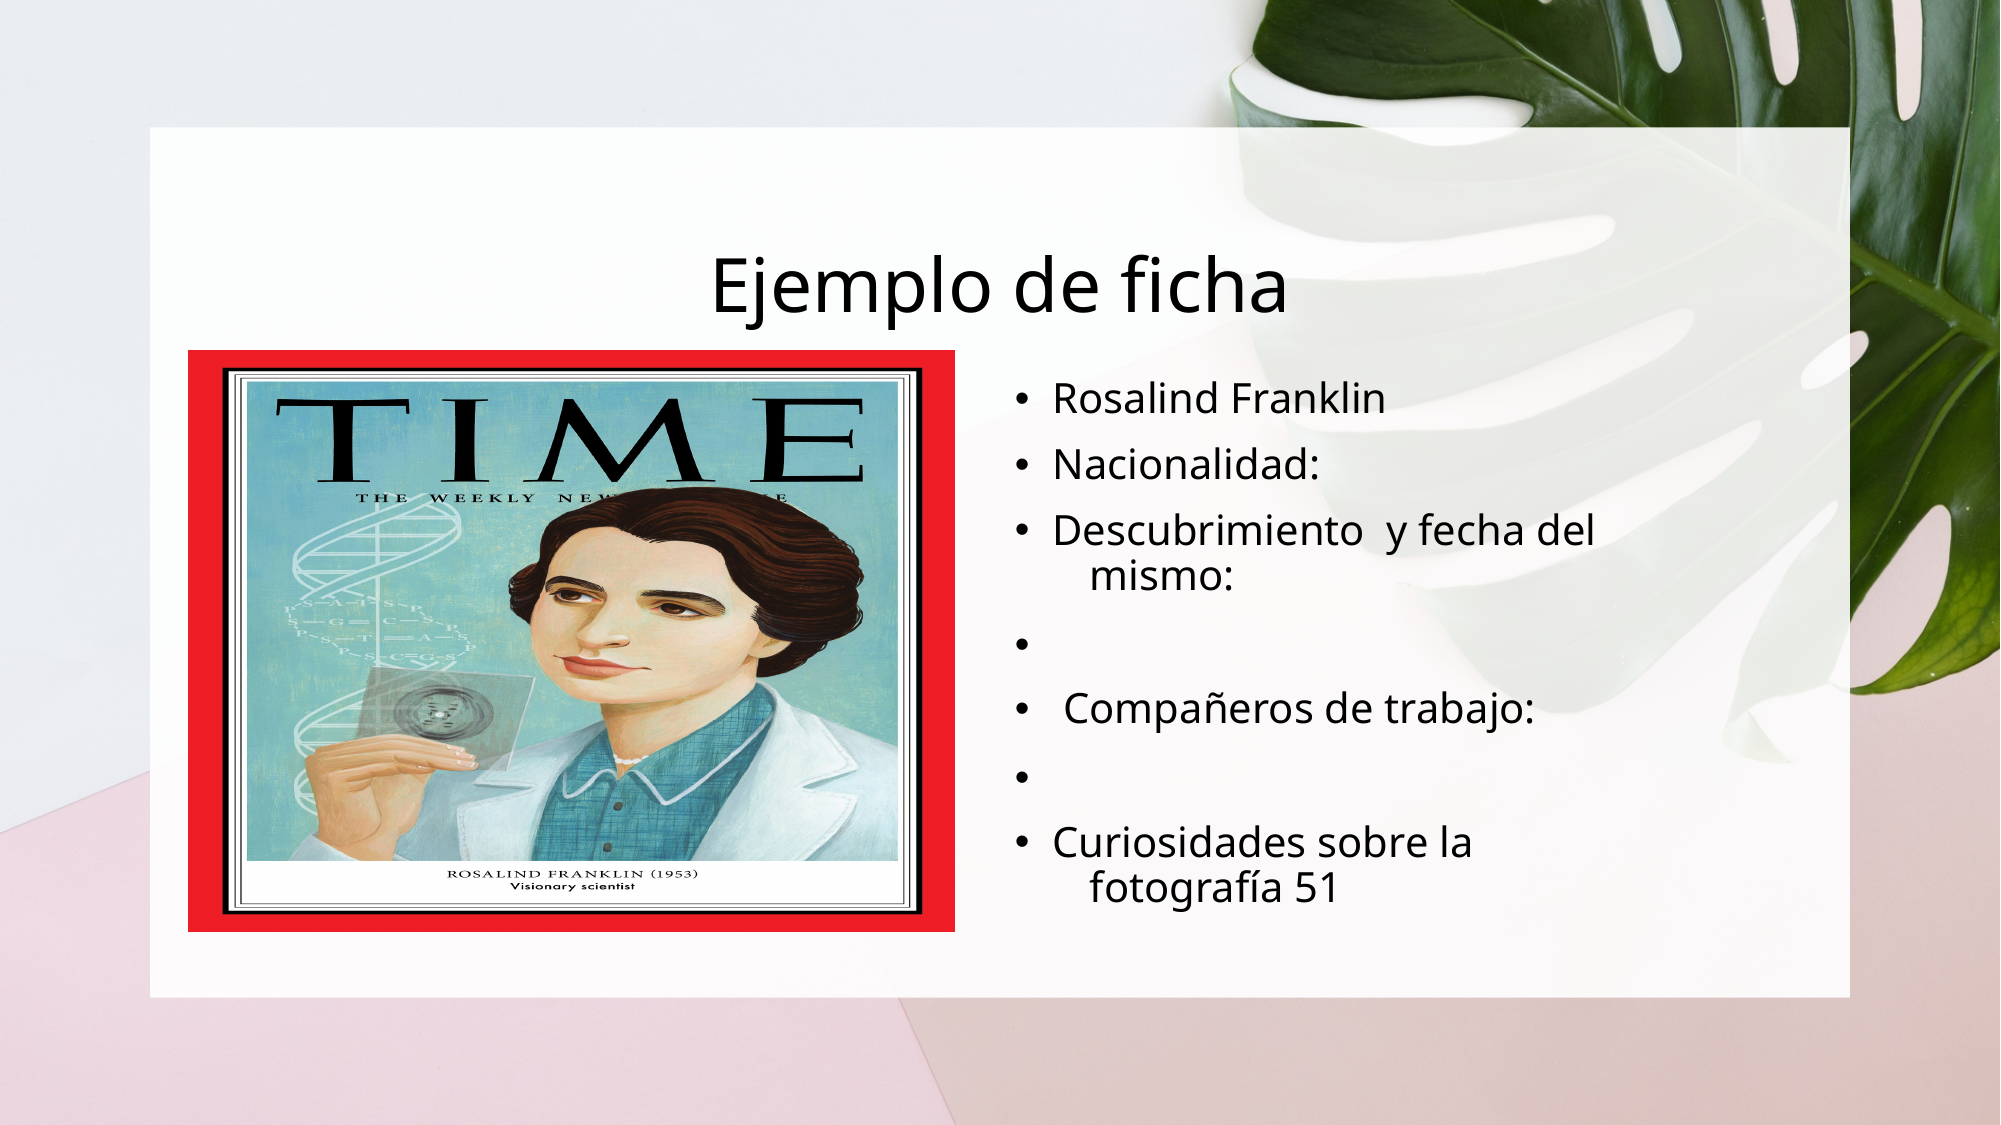

# Ejemplo de ficha
Rosalind Franklin
Nacionalidad:
Descubrimiento y fecha del mismo:
 Compañeros de trabajo:
Curiosidades sobre la fotografía 51